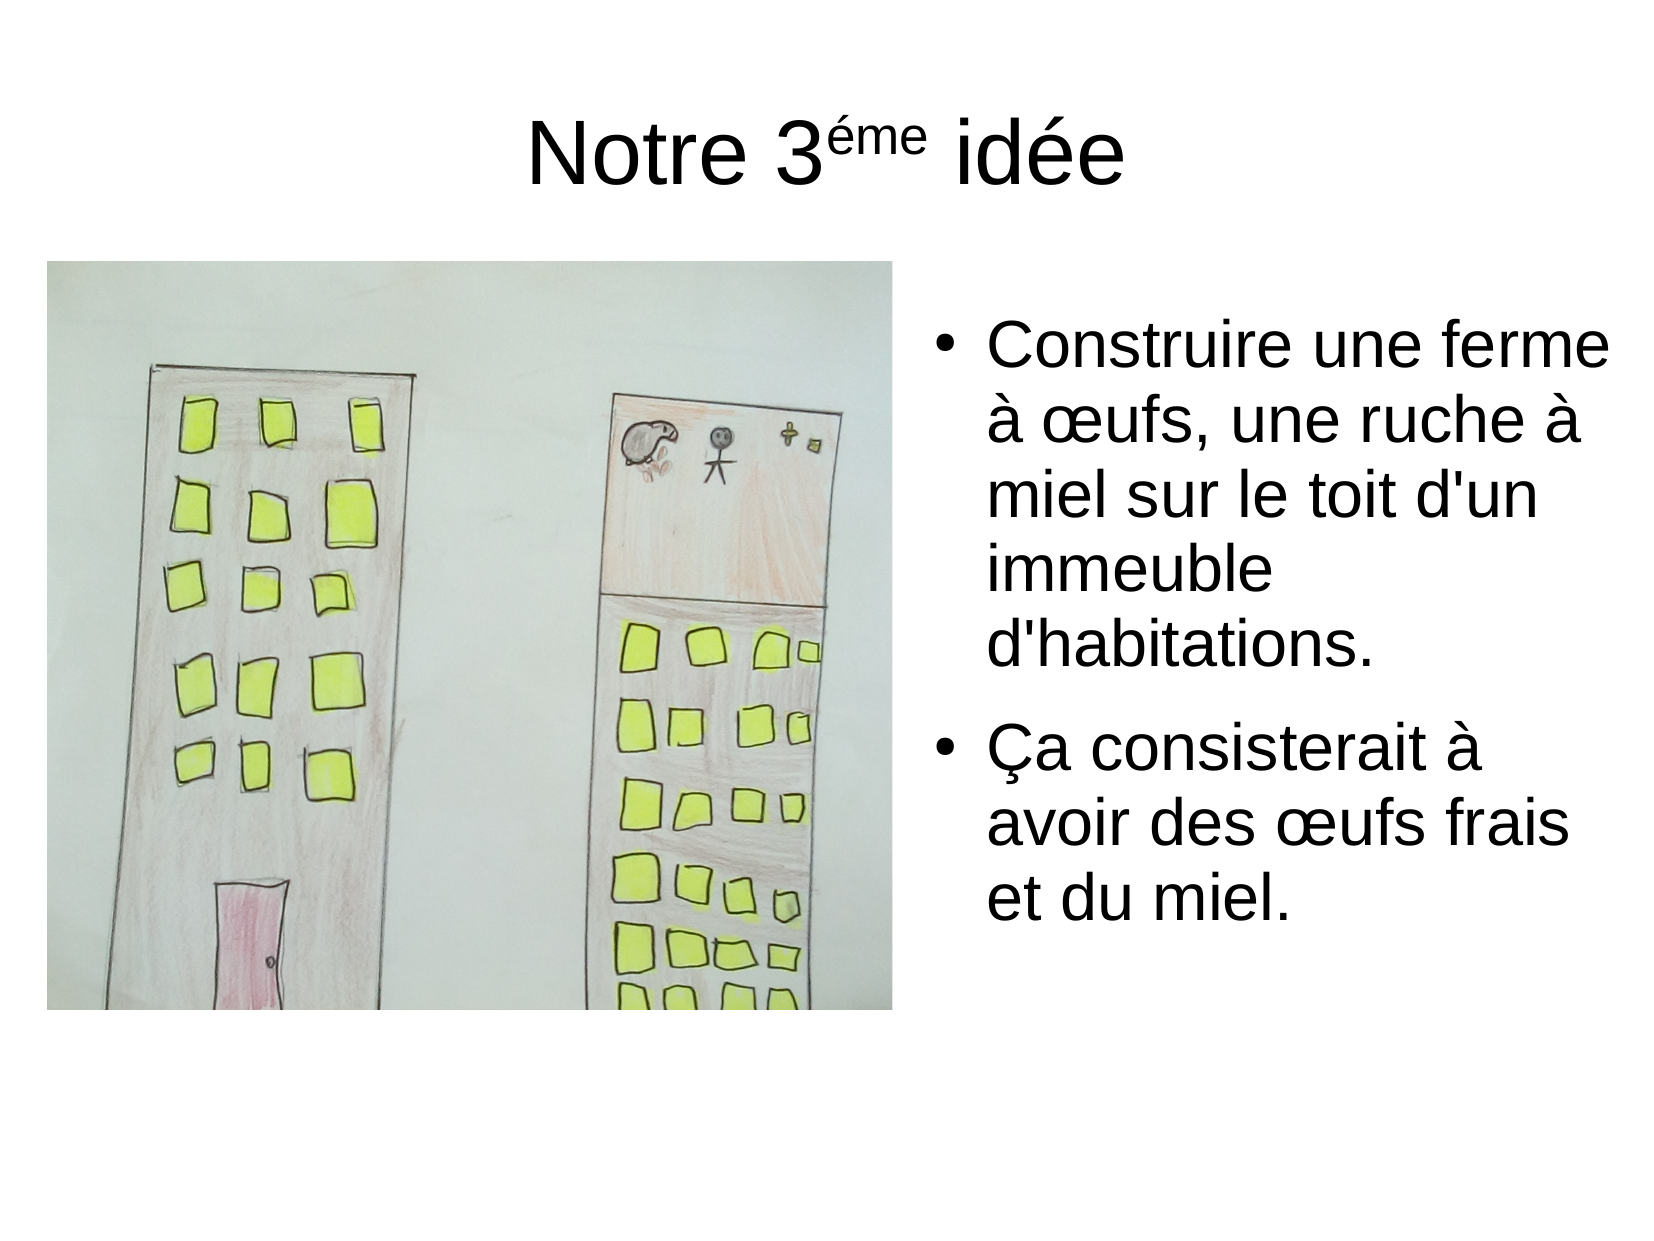

# Notre 3éme idée
Construire une ferme à œufs, une ruche à miel sur le toit d'un immeuble d'habitations.
Ça consisterait à avoir des œufs frais et du miel.